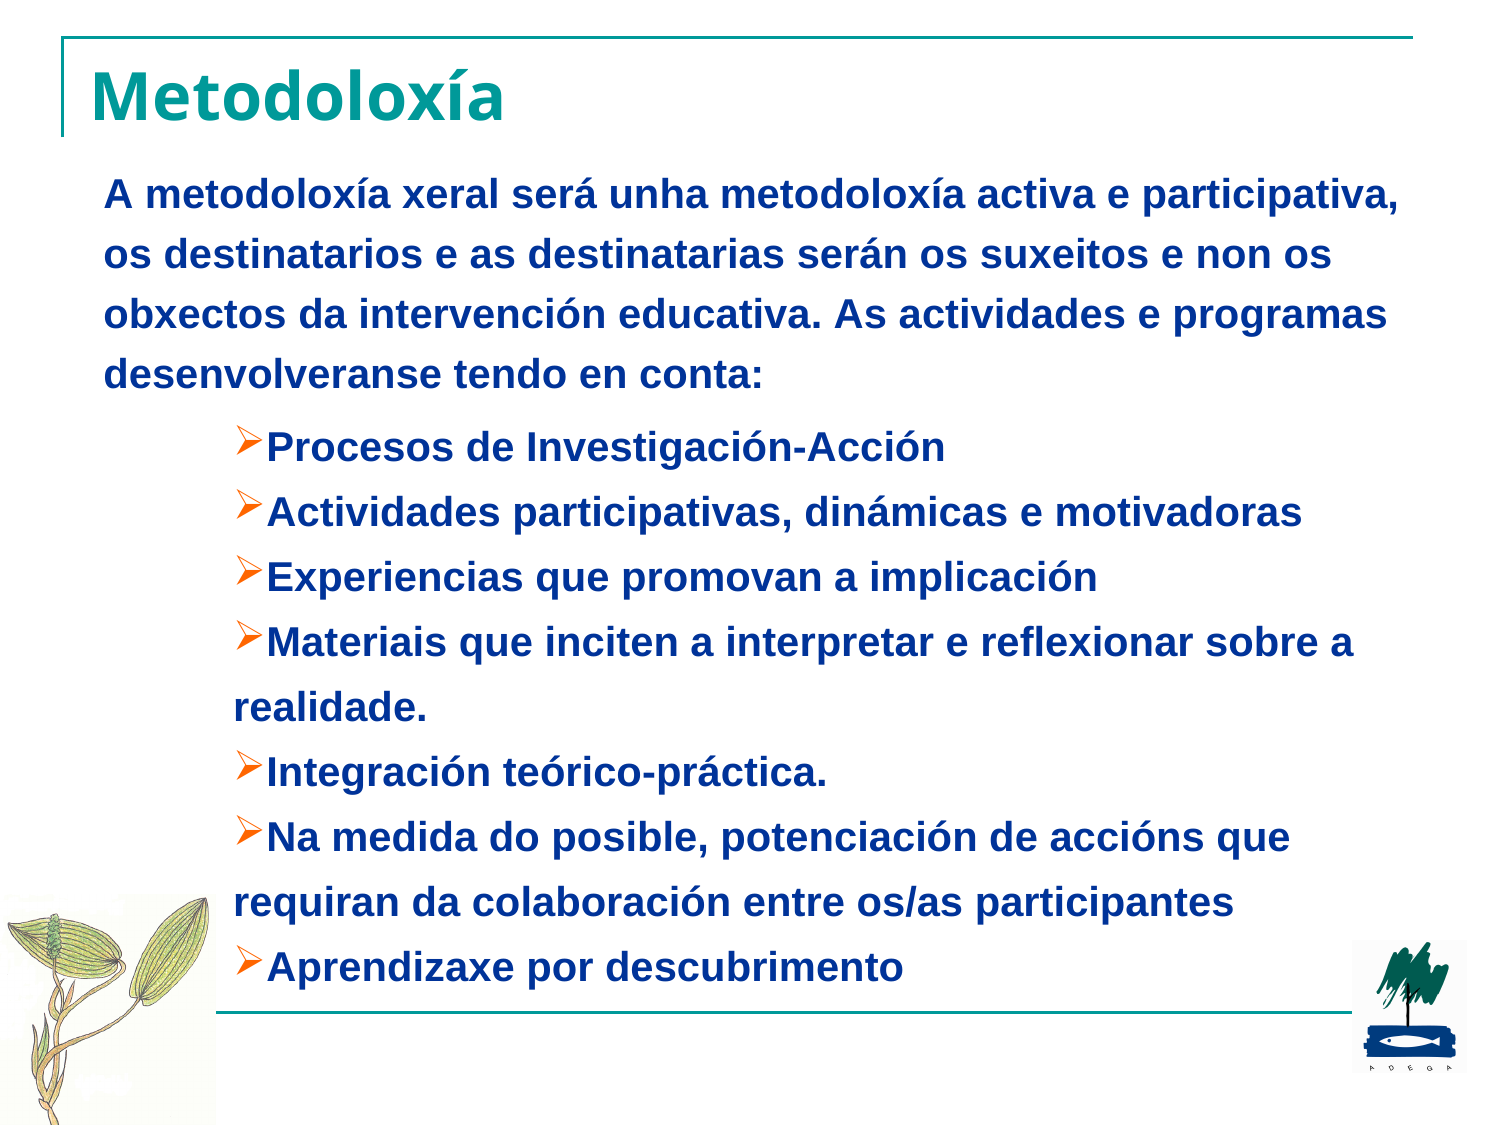

# Metodoloxía
A metodoloxía xeral será unha metodoloxía activa e participativa, os destinatarios e as destinatarias serán os suxeitos e non os obxectos da intervención educativa. As actividades e programas desenvolveranse tendo en conta:
Procesos de Investigación-Acción
Actividades participativas, dinámicas e motivadoras
Experiencias que promovan a implicación
Materiais que inciten a interpretar e reflexionar sobre a realidade.
Integración teórico-práctica.
Na medida do posible, potenciación de accións que requiran da colaboración entre os/as participantes
Aprendizaxe por descubrimento